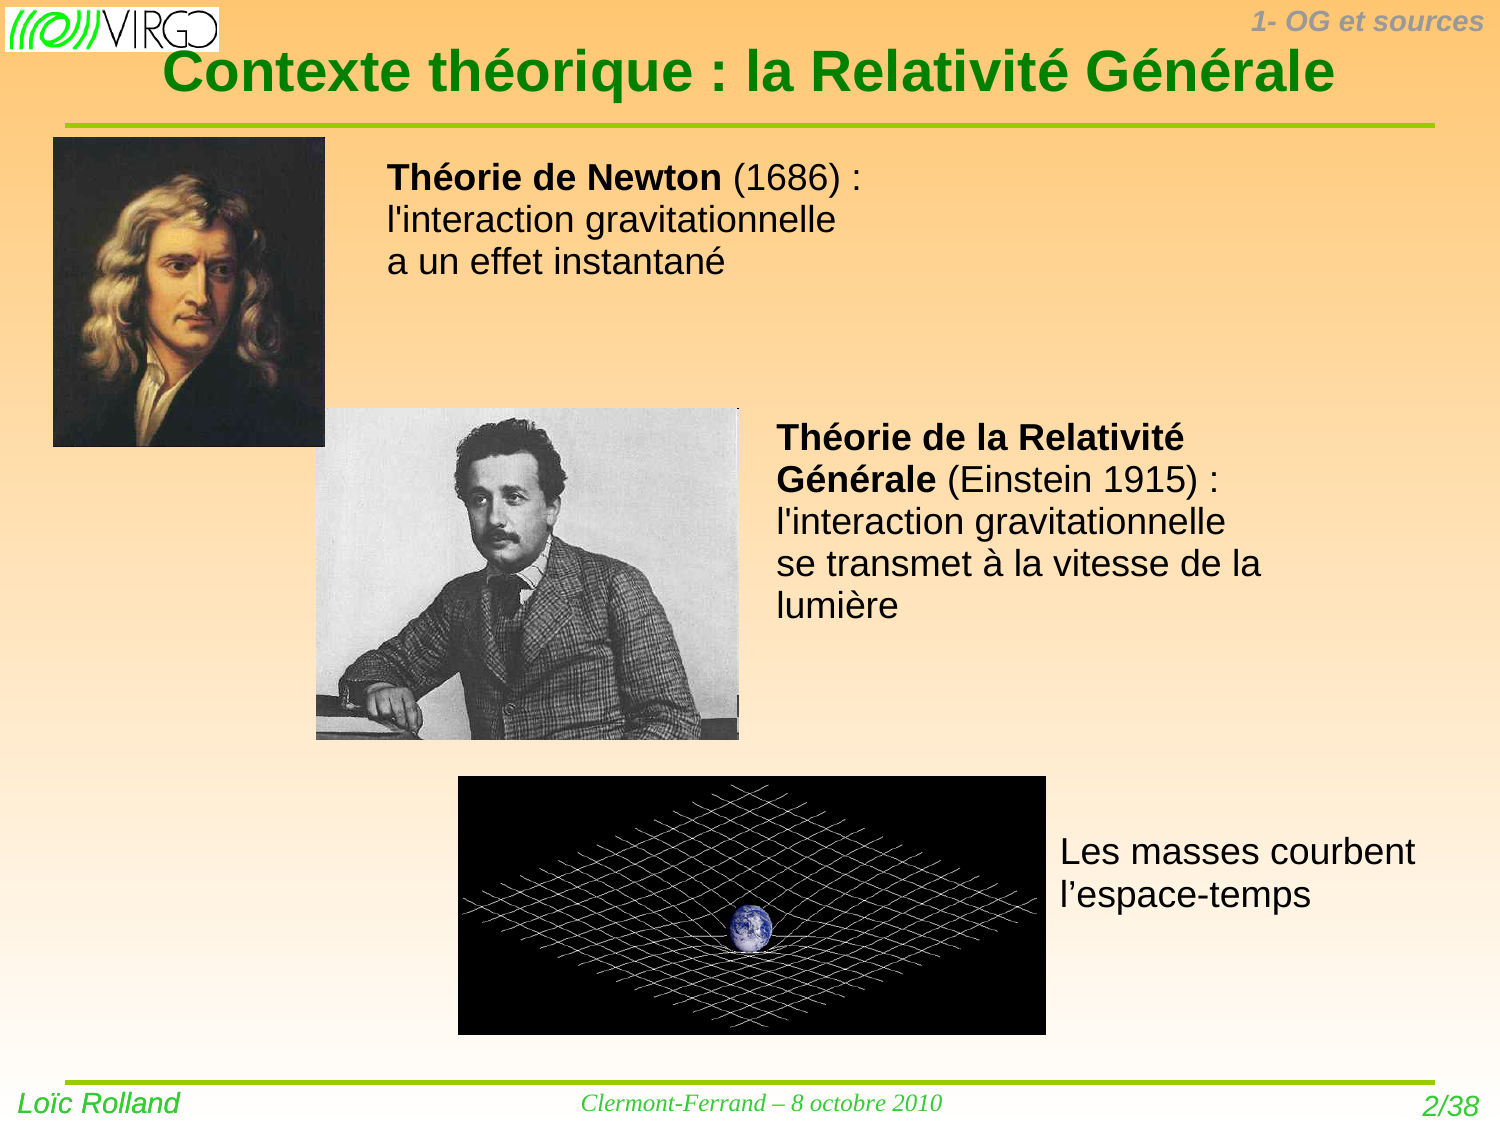

1- OG et sources
# Contexte théorique : la Relativité Générale
Théorie de Newton (1686) : l'interaction gravitationnelle a un effet instantané
Théorie de la Relativité Générale (Einstein 1915) : l'interaction gravitationnelle se transmet à la vitesse de la lumière
Les masses courbent l’espace-temps
2